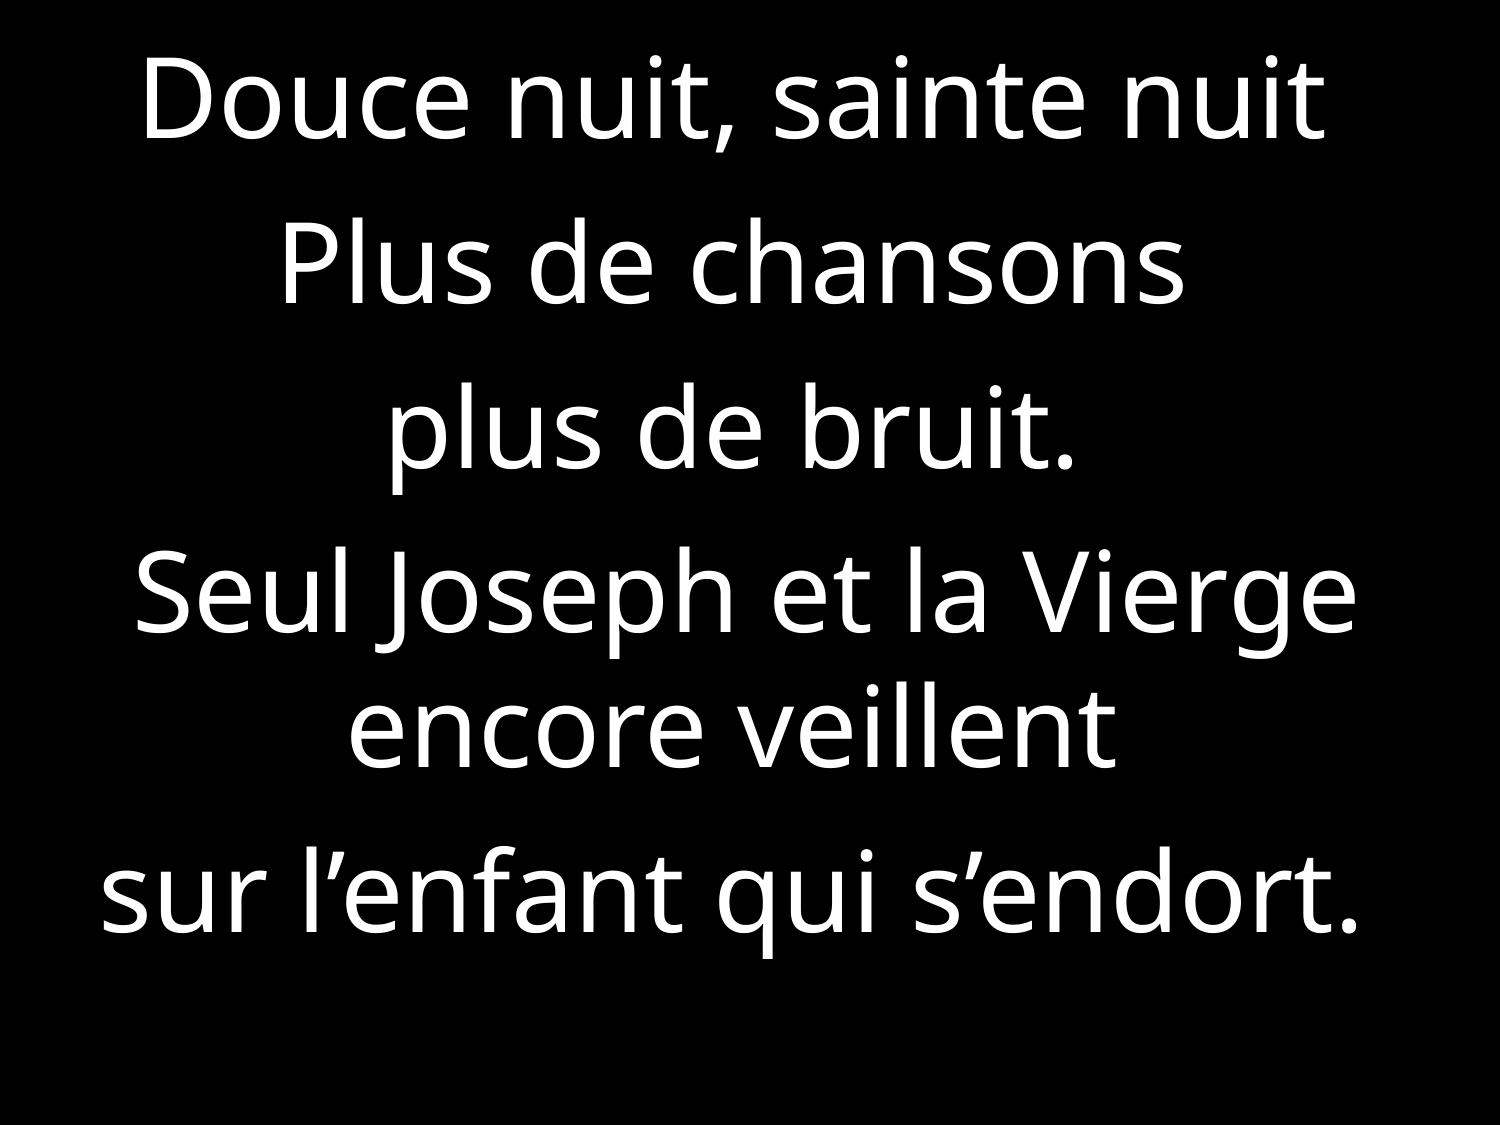

Douce nuit, sainte nuit
Plus de chansons
plus de bruit.
Seul Joseph et la Vierge encore veillent
sur l’enfant qui s’endort.
#